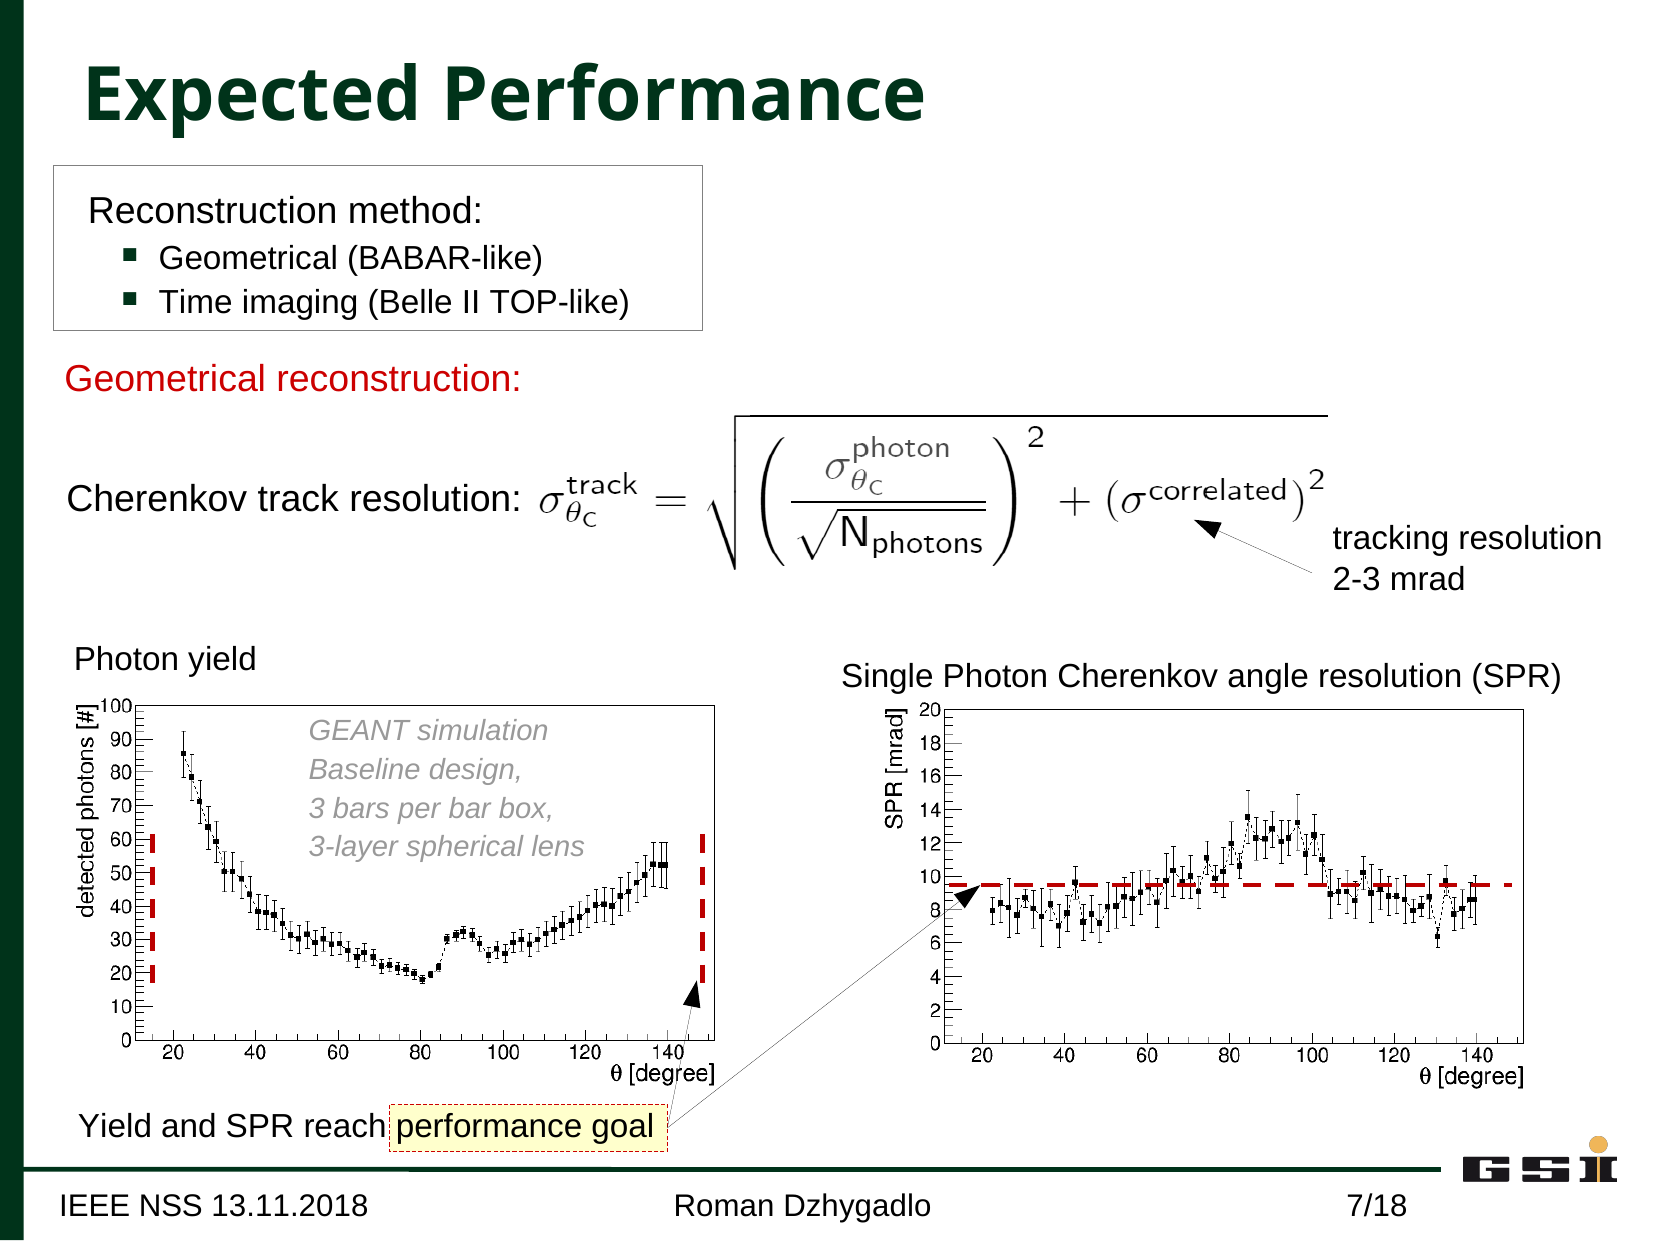

# Expected Performance
Reconstruction method:
Geometrical (BABAR-like)
Time imaging (Belle II TOP-like)
Geometrical reconstruction:
Cherenkov track resolution:
tracking resolution
2-3 mrad
Photon yield
Single Photon Cherenkov angle resolution (SPR)
GEANT simulation
Baseline design,
3 bars per bar box,
3-layer spherical lens
Yield and SPR reach performance goal
IEEE NSS 13.11.2018 Roman Dzhygadlo
7